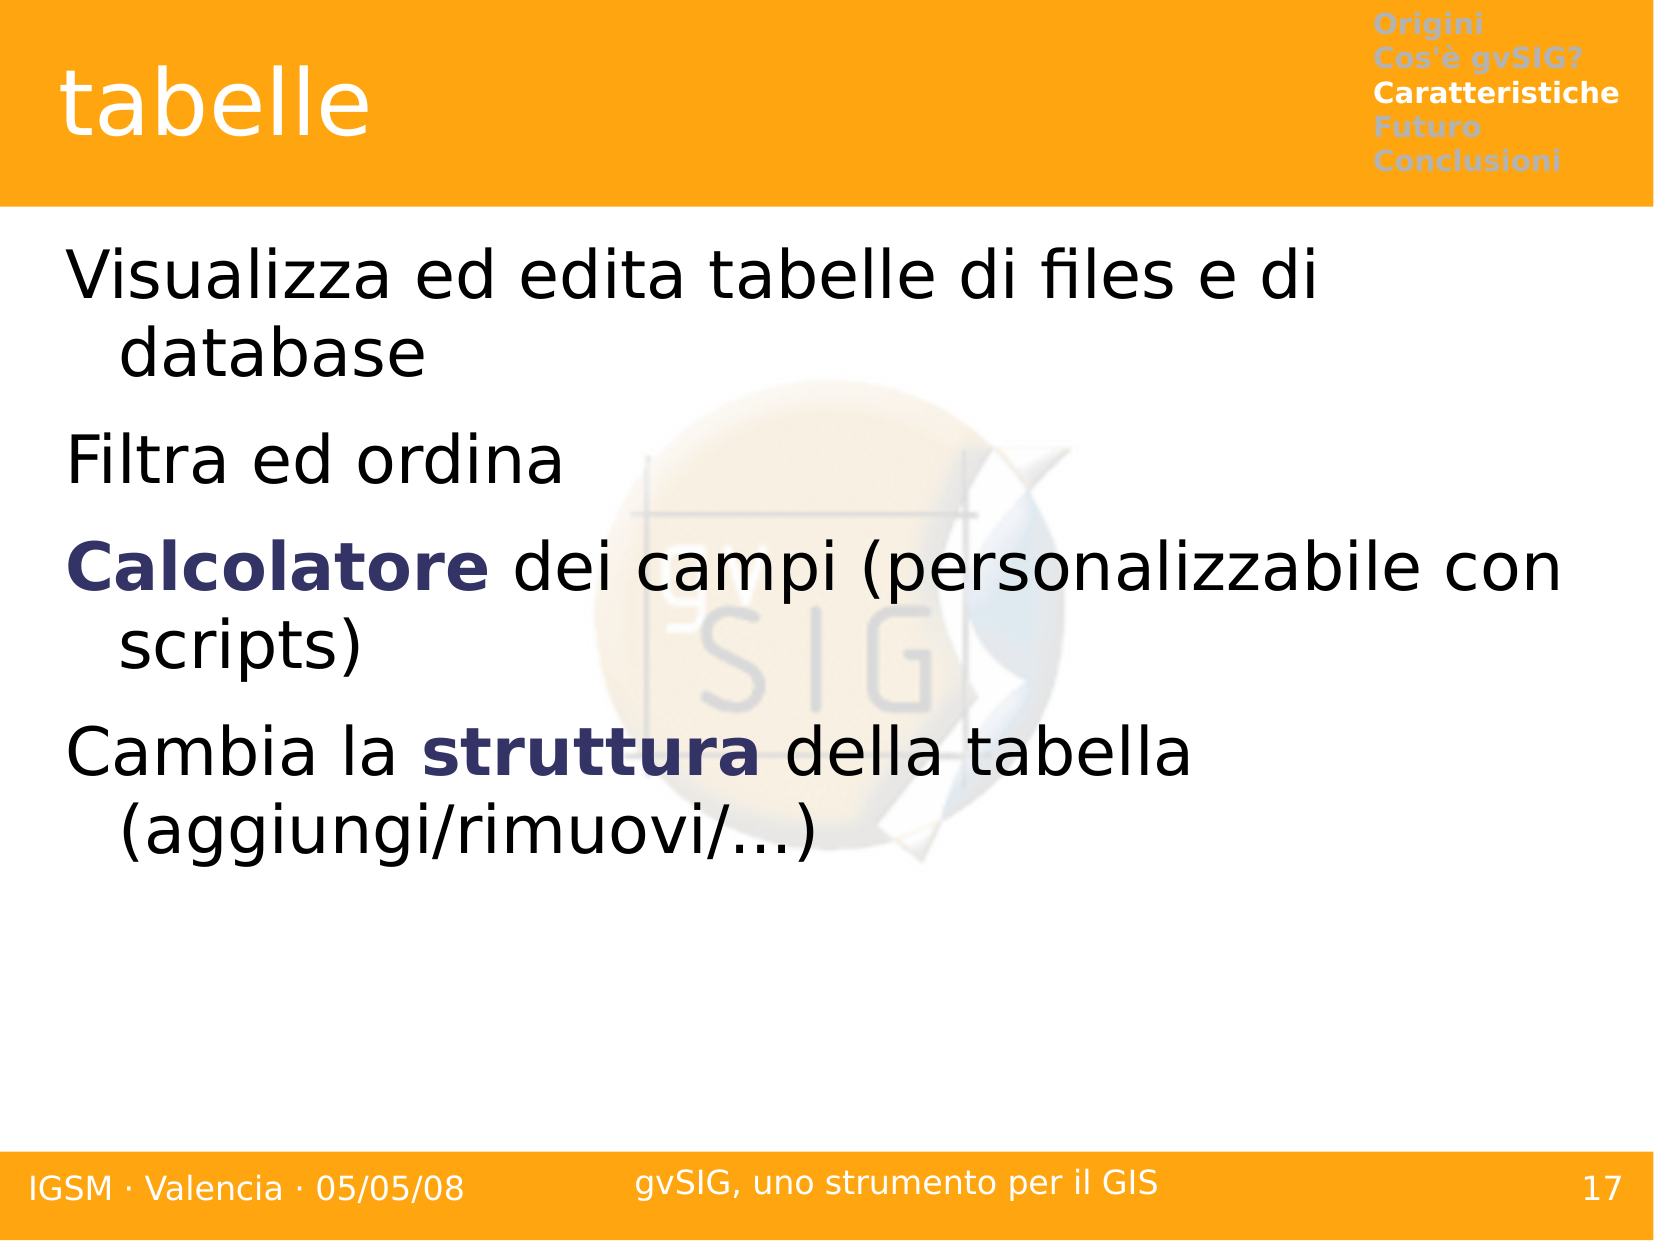

Origini
Cos'è gvSIG?
Caratteristiche
Futuro
Conclusioni
# tabelle
Visualizza ed edita tabelle di files e di database
Filtra ed ordina
Calcolatore dei campi (personalizzabile con scripts)
Cambia la struttura della tabella (aggiungi/rimuovi/...)
gvSIG, uno strumento per il GIS
IGSM · Valencia · 05/05/08
17